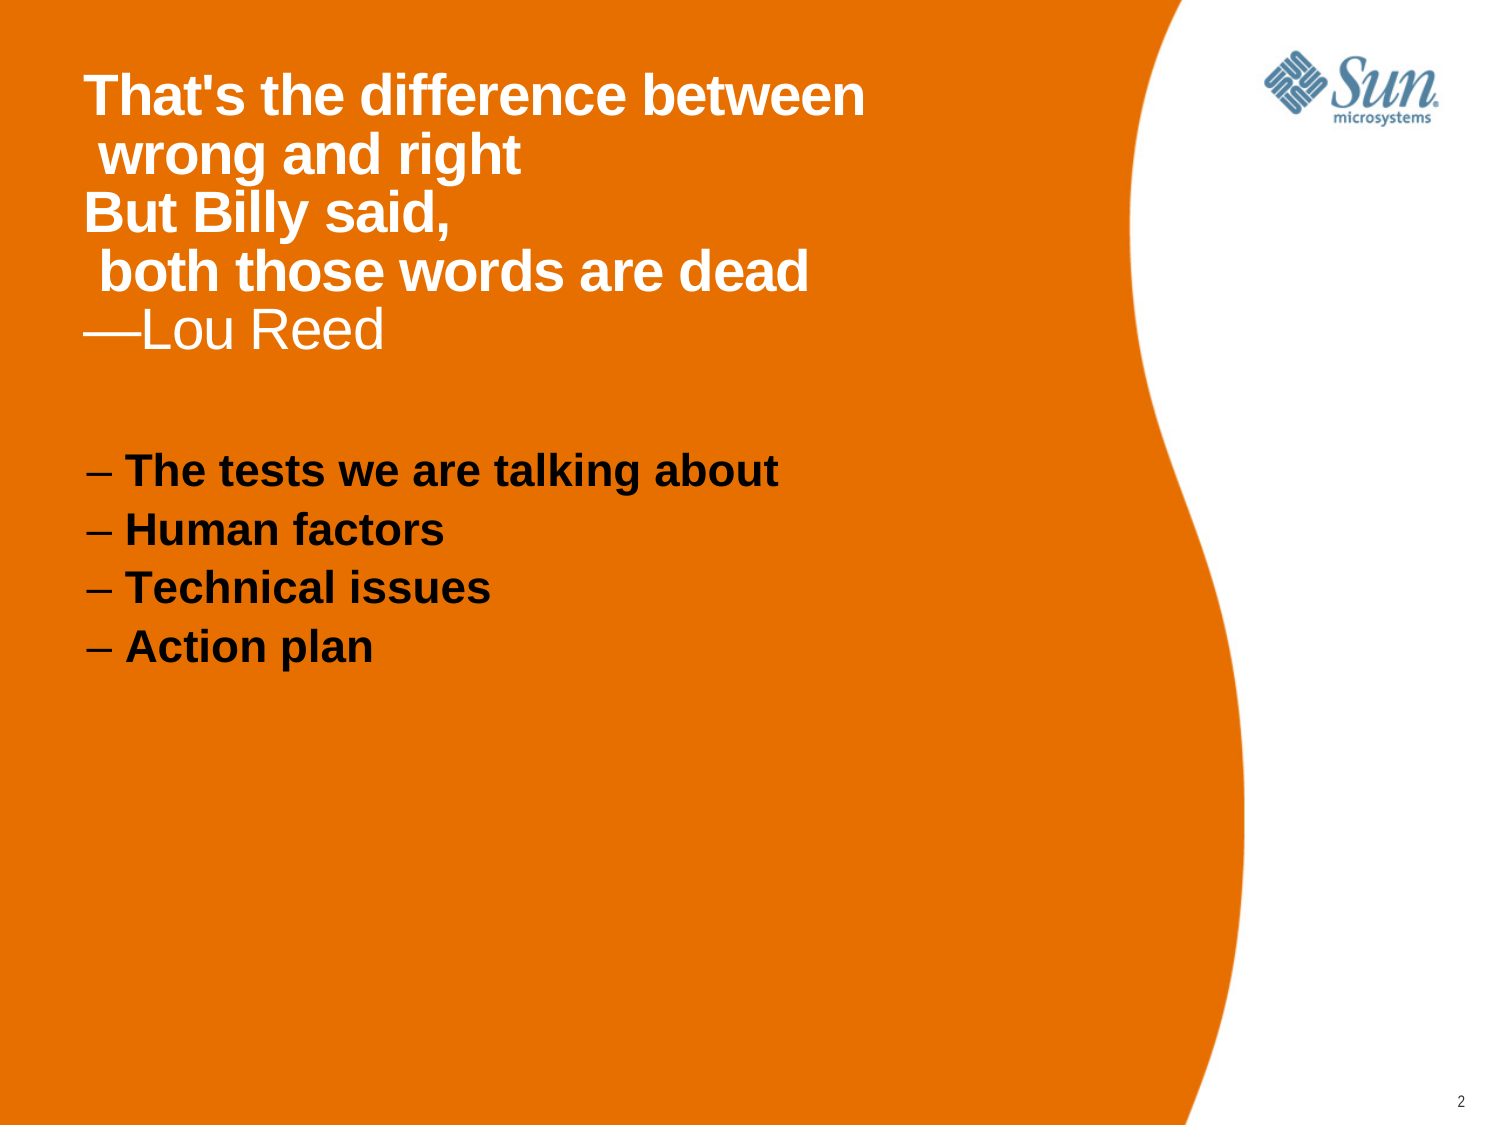

# That's the difference between wrong and right But Billy said, both those words are dead ―Lou Reed
– The tests we are talking about
– Human factors
– Technical issues
– Action plan